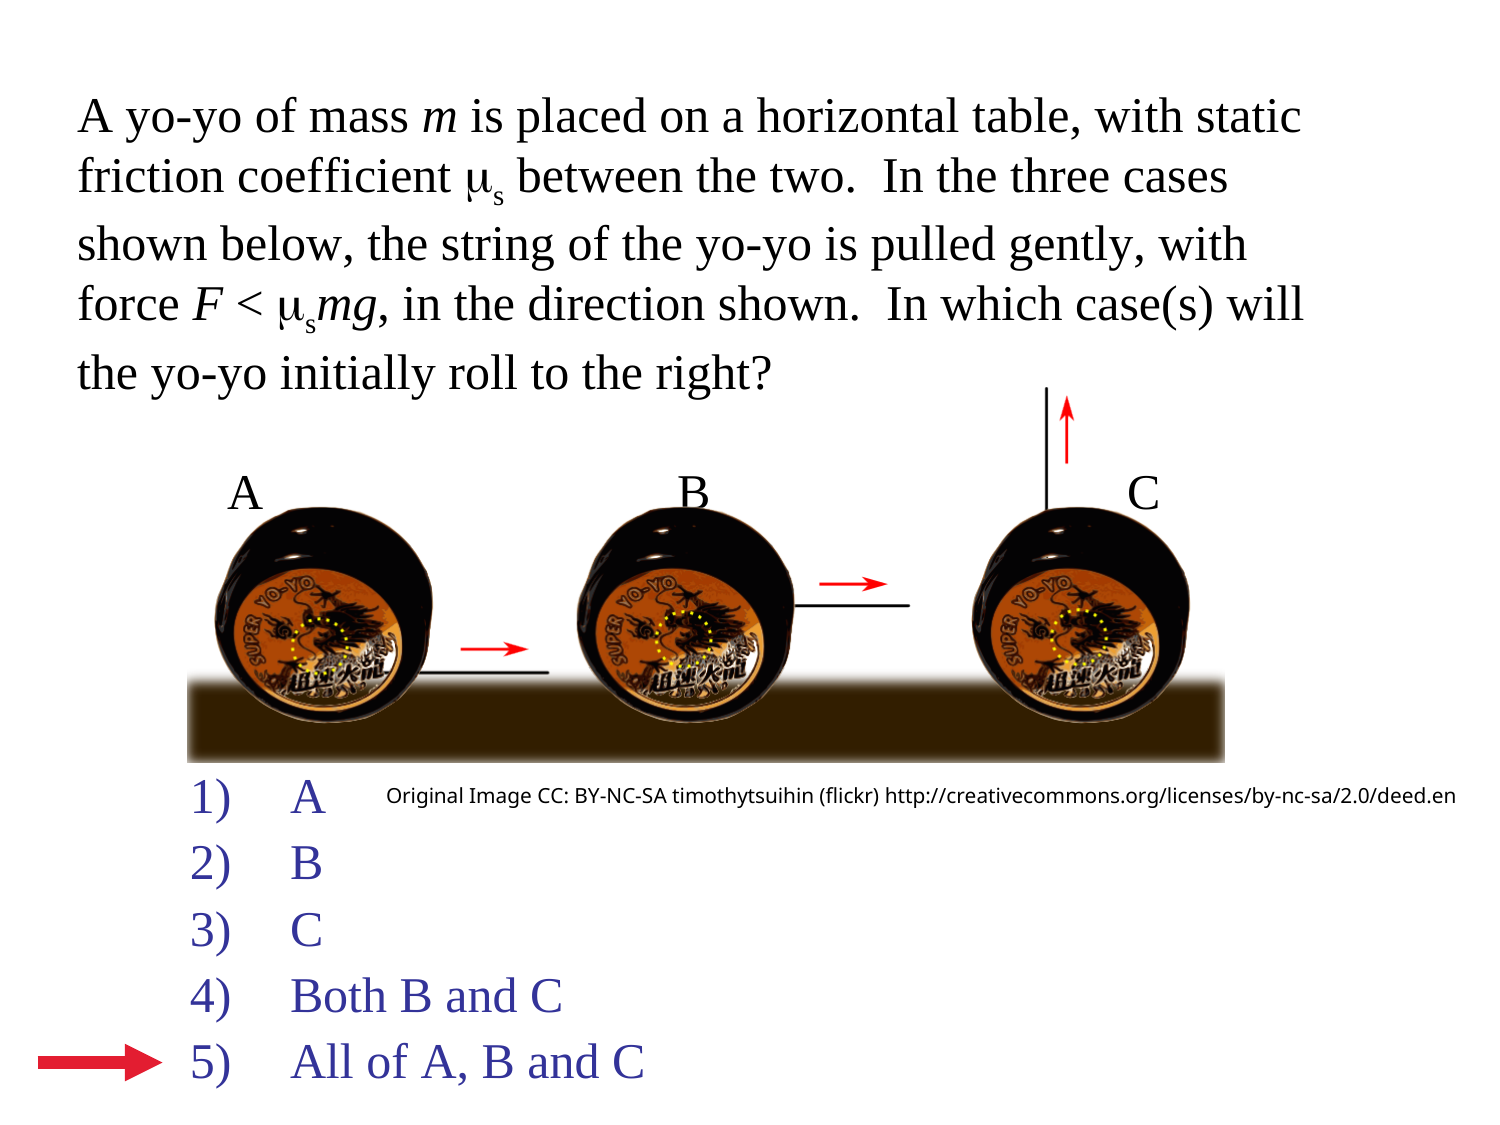

A yo-yo of mass m is placed on a horizontal table, with static friction coefficient μs between the two. In the three cases shown below, the string of the yo-yo is pulled gently, with force F < μsmg, in the direction shown. In which case(s) will the yo-yo initially roll to the right?
	A 			B			C
# A
B
C
Both B and C
All of A, B and C
Original Image CC: BY-NC-SA timothytsuihin (flickr) http://creativecommons.org/licenses/by-nc-sa/2.0/deed.en